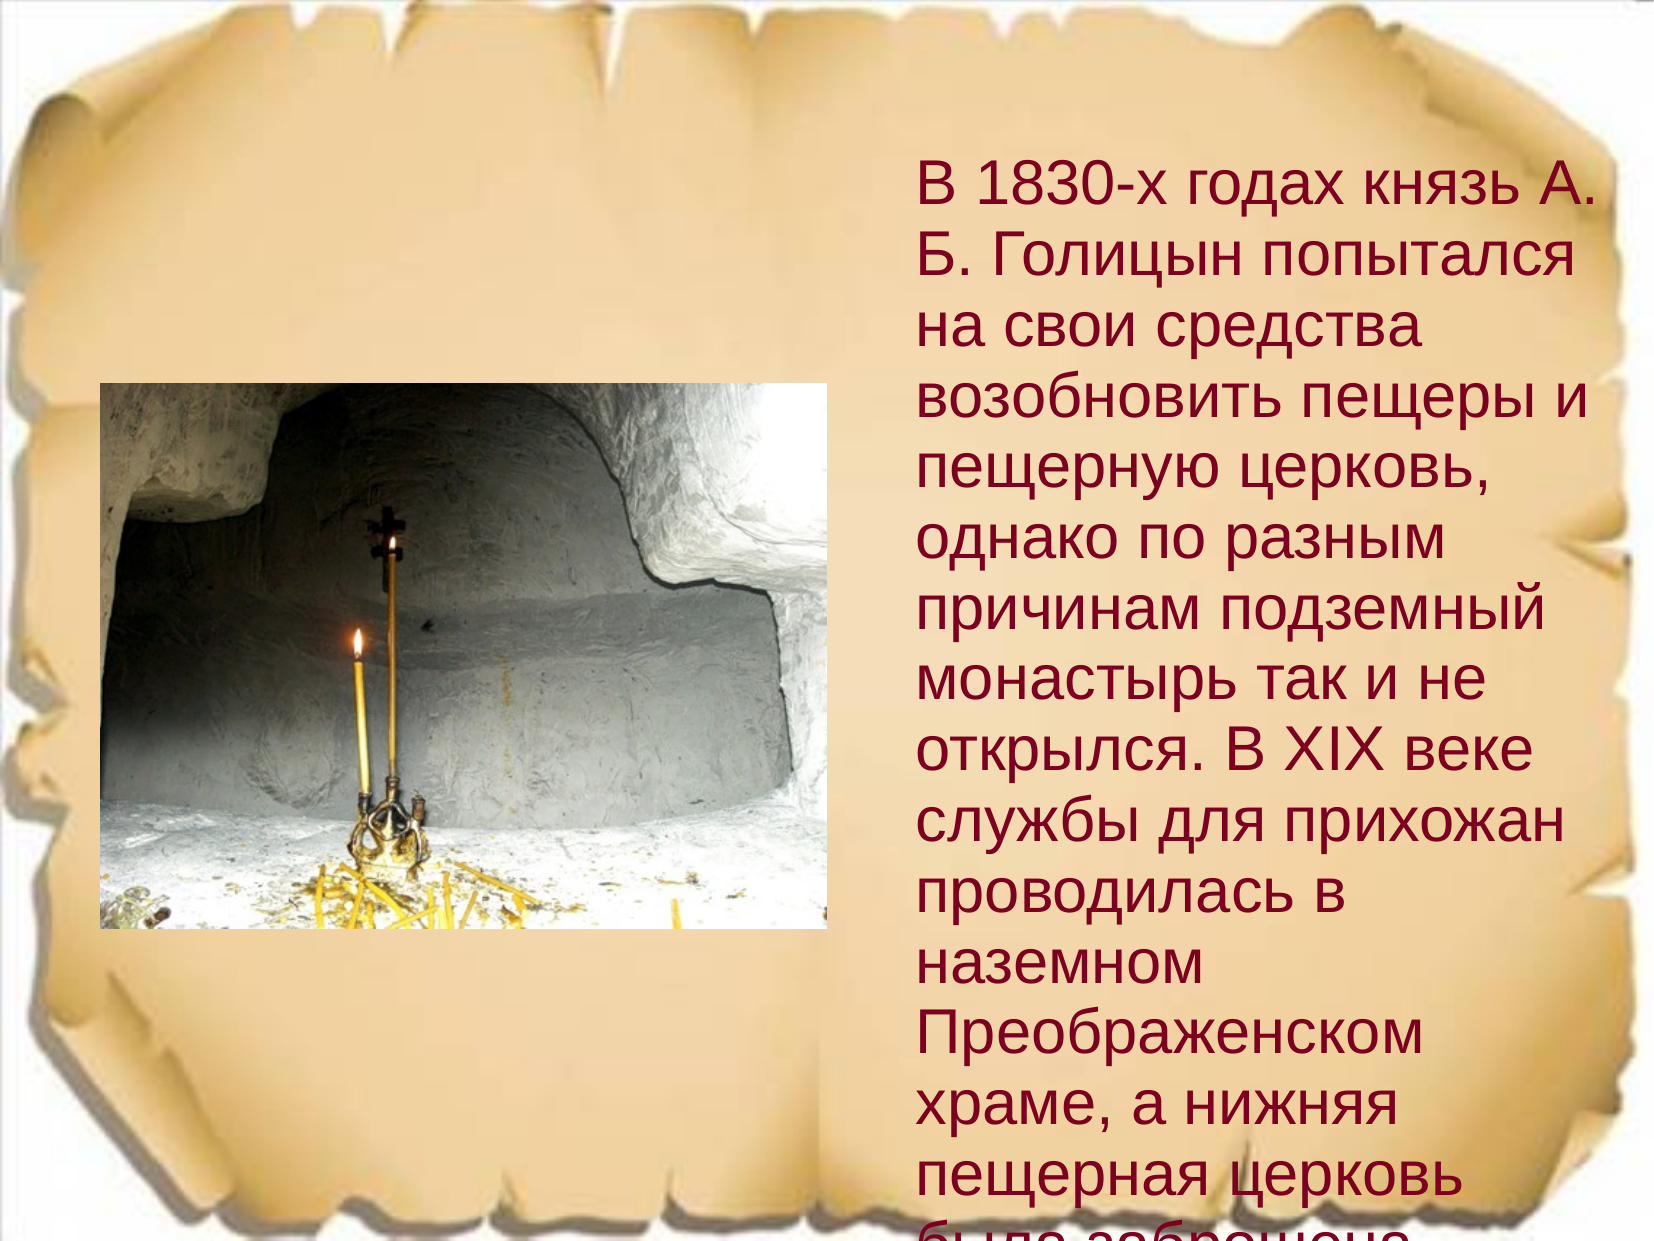

#
В 1830-х годах князь А. Б. Голицын попытался на свои средства возобновить пещеры и пещерную церковь, однако по разным причинам подземный монастырь так и не открылся. В XIX веке службы для прихожан проводилась в наземном Преображенском храме, а нижняя пещерная церковь была заброшена.